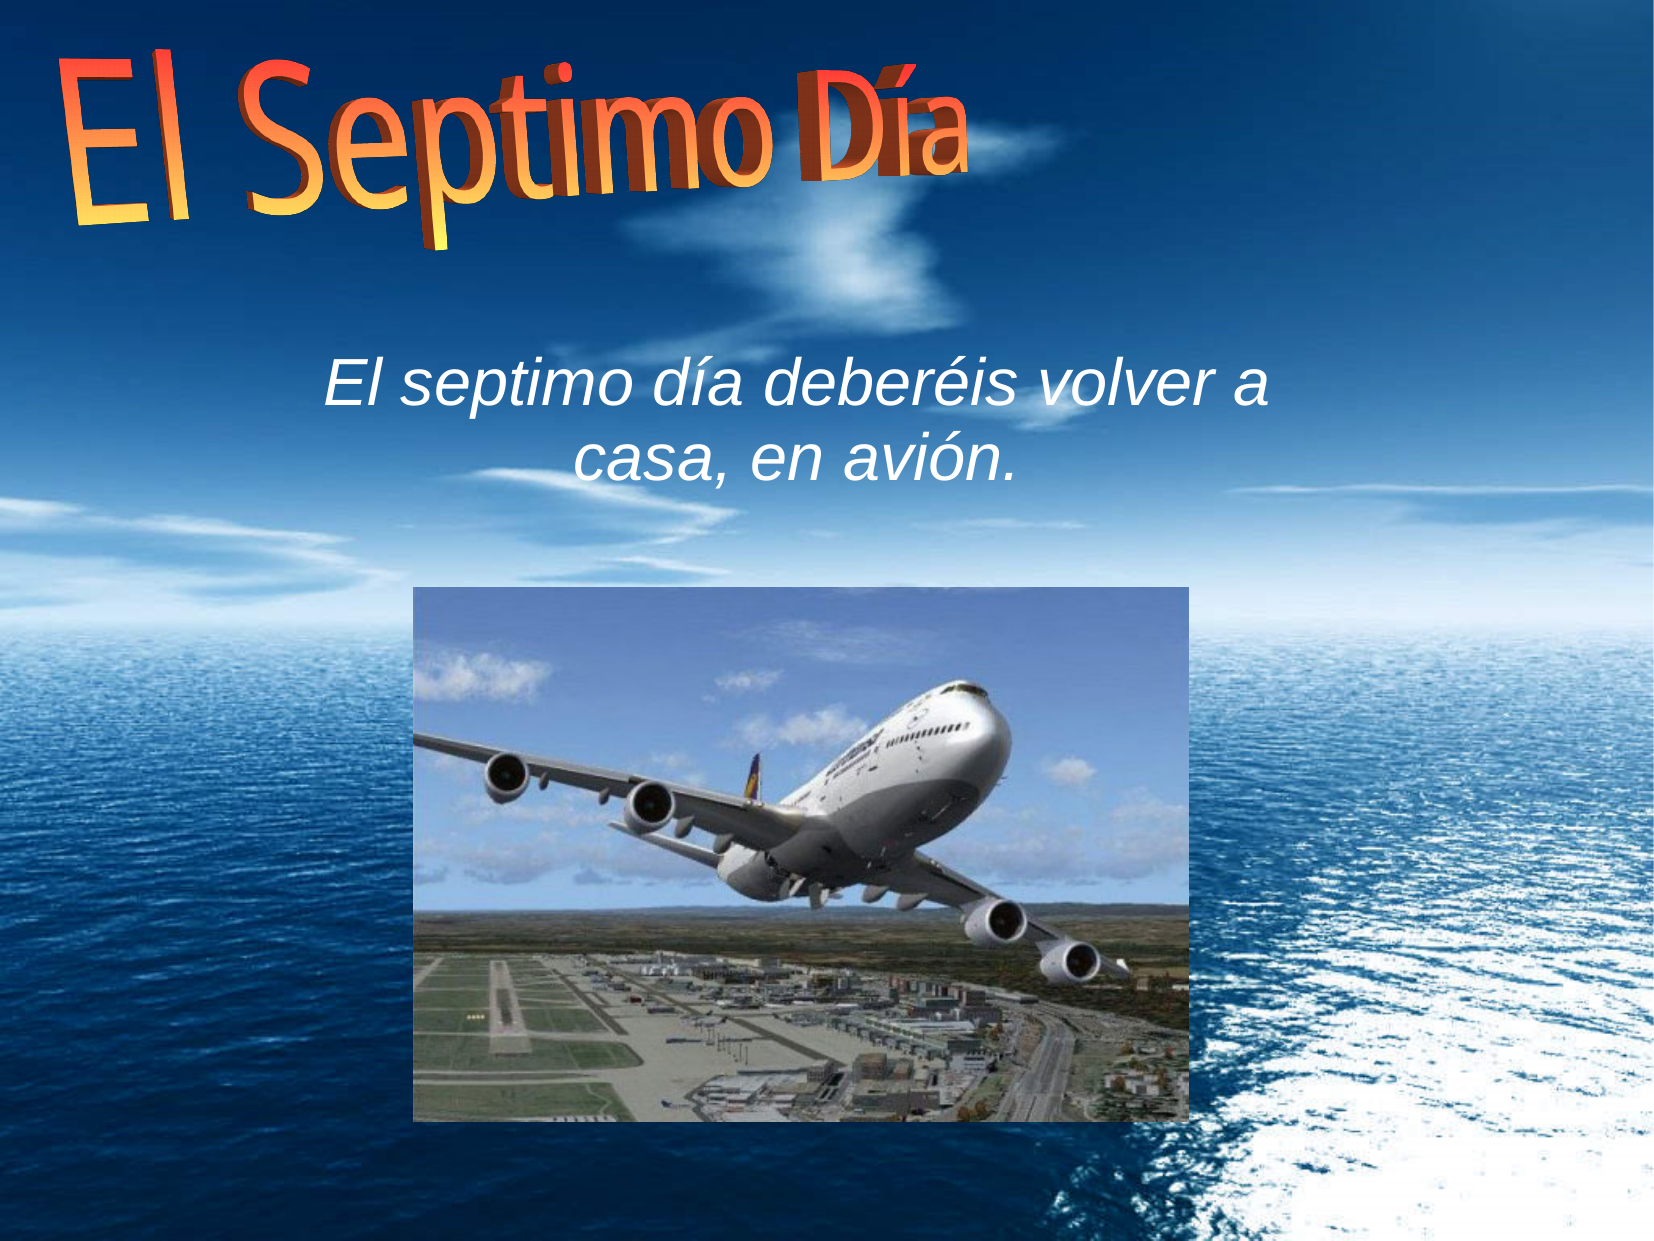

El Septimo Día
El septimo día deberéis volver a casa, en avión.